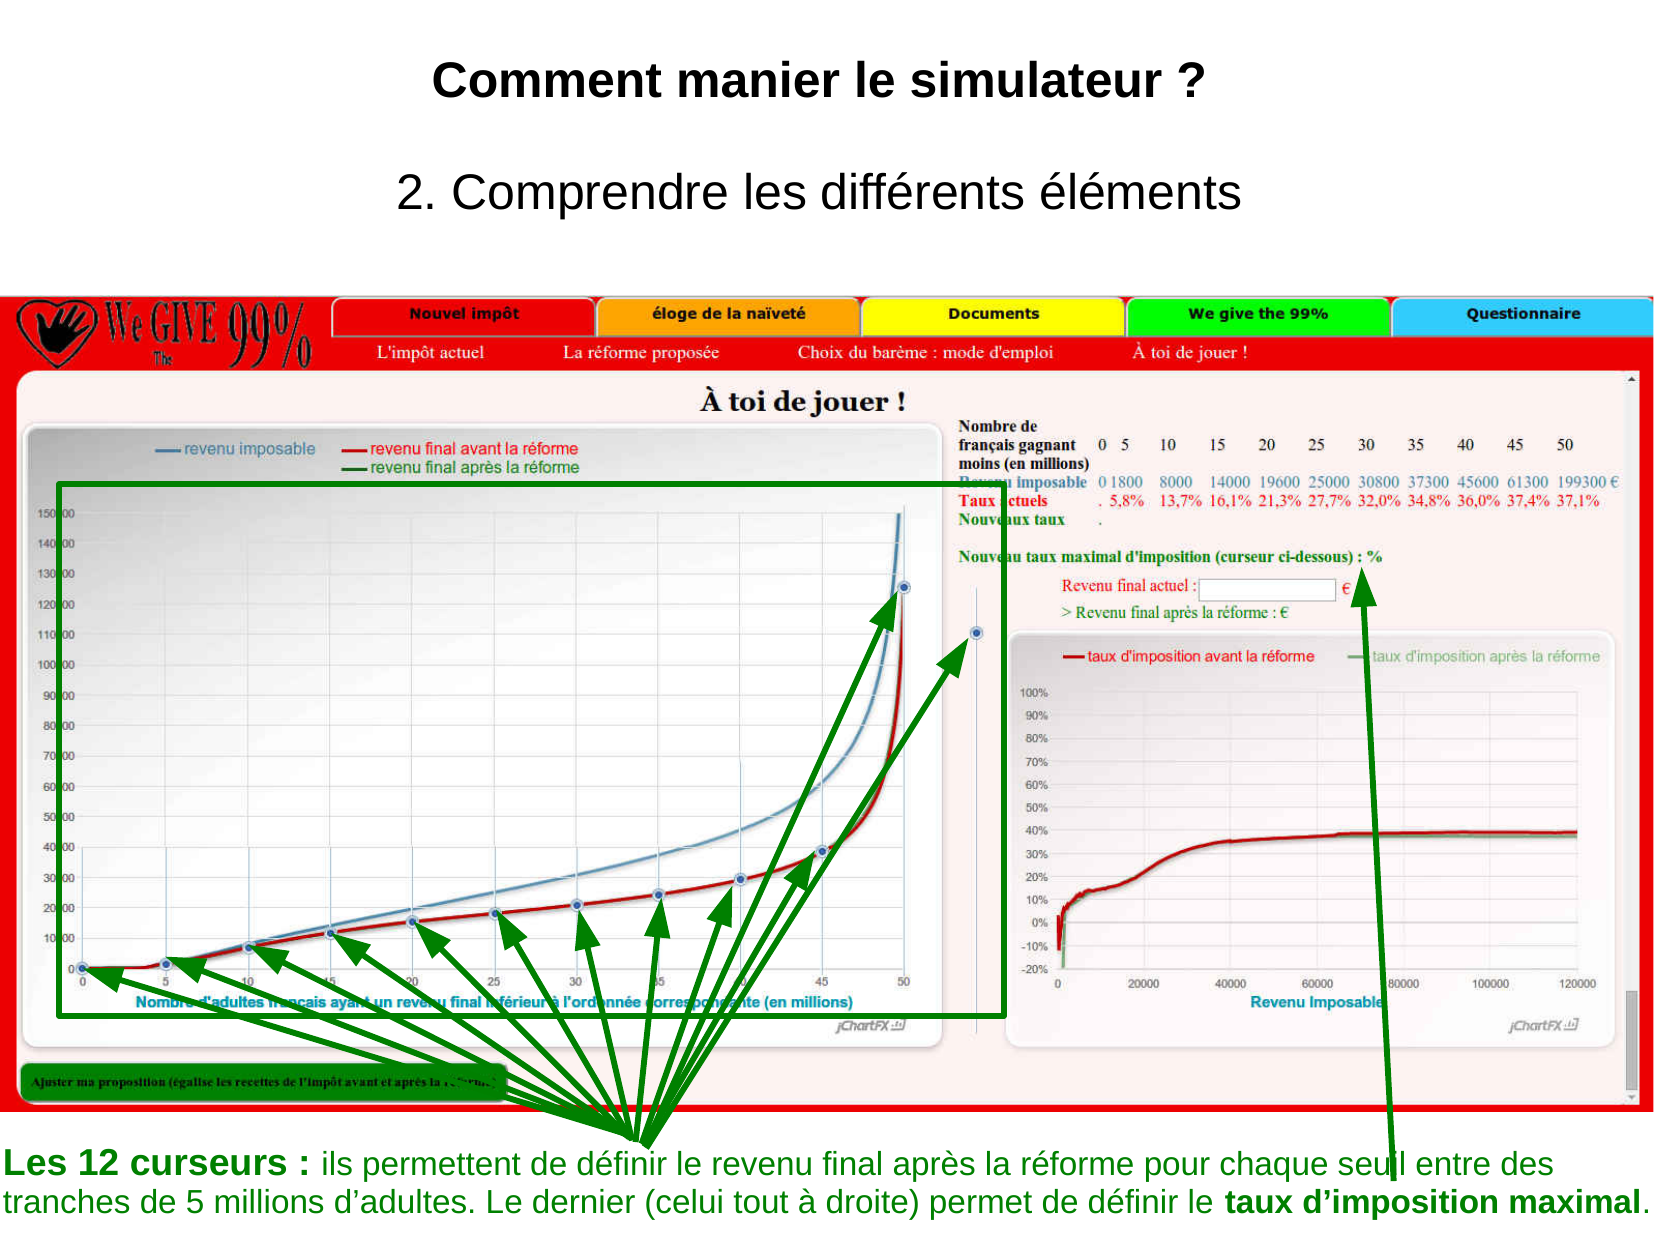

Comment manier le simulateur ?
2. Comprendre les différents éléments
Les 12 curseurs : ils permettent de définir le revenu final après la réforme pour chaque seuil entre des tranches de 5 millions d’adultes. Le dernier (celui tout à droite) permet de définir le taux d’imposition maximal.